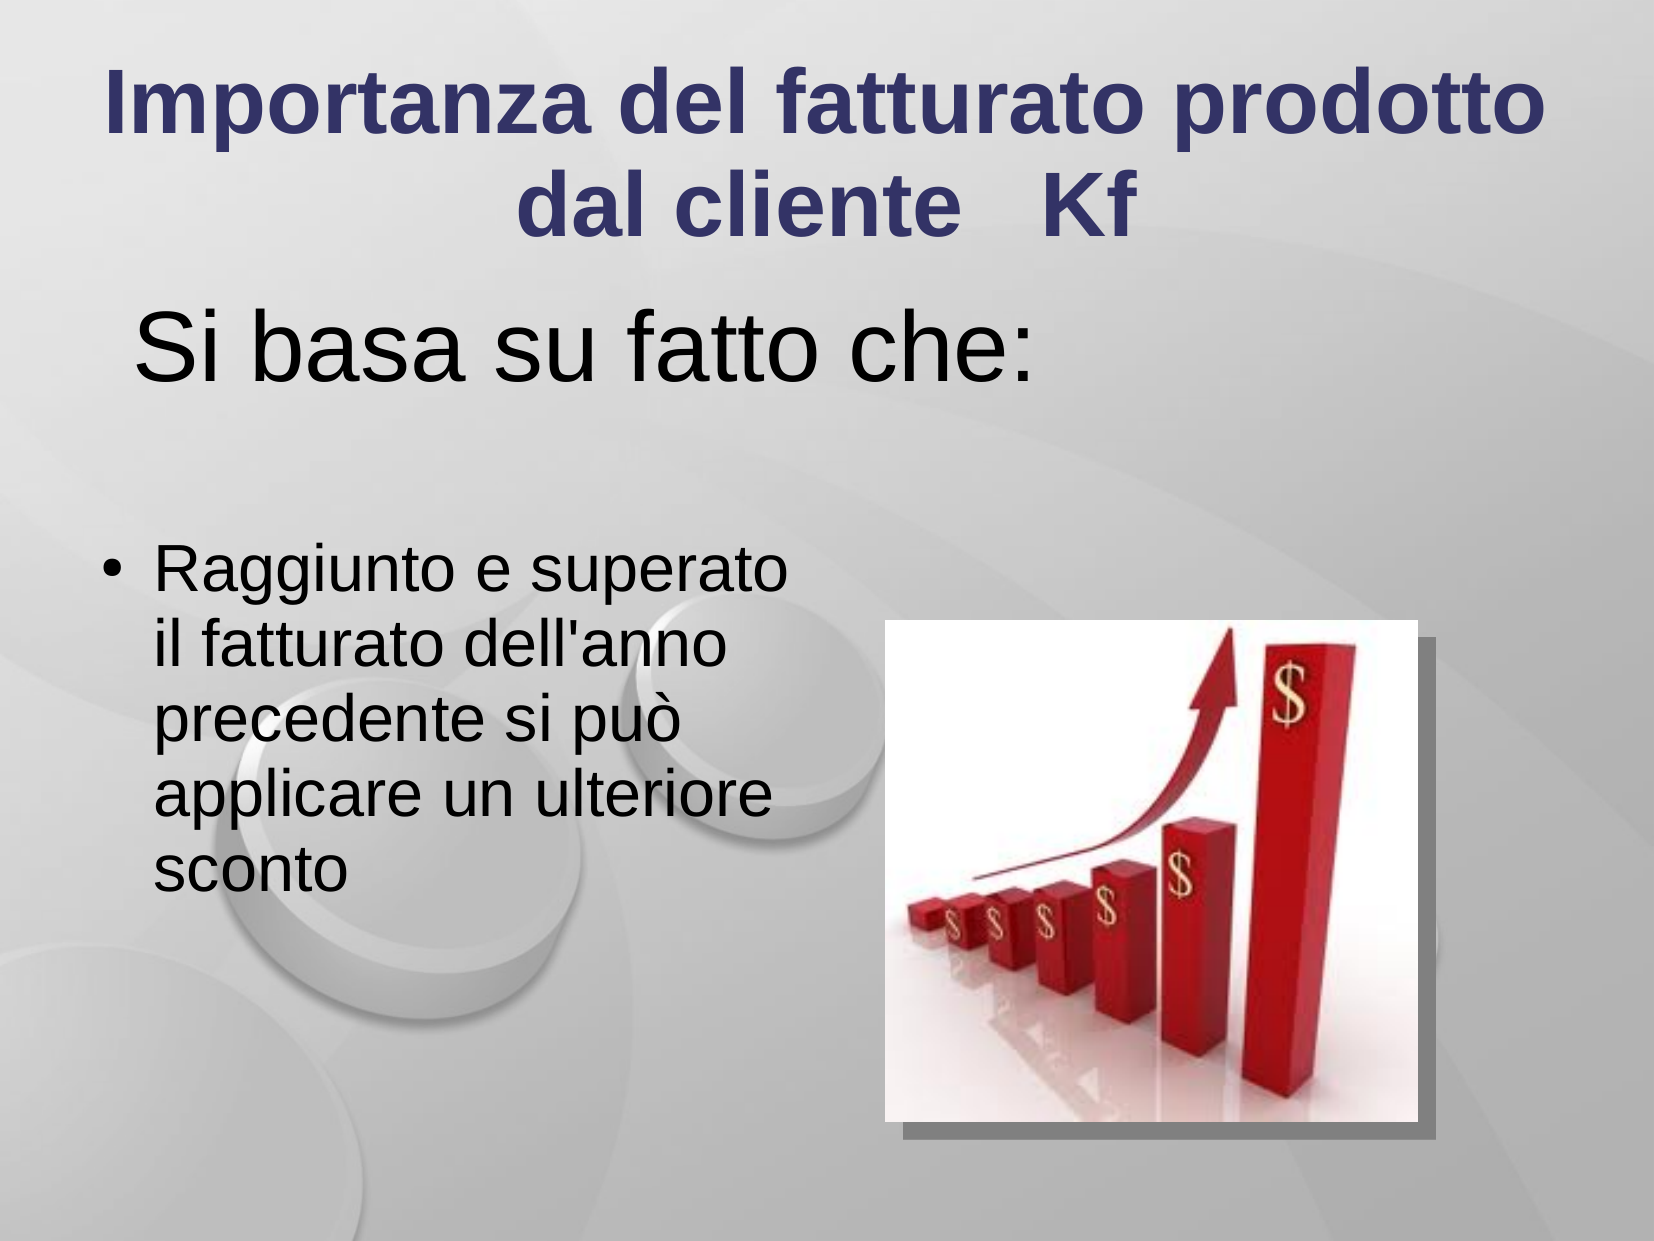

# Importanza del fatturato prodotto dal cliente Kf
Si basa su fatto che:
Raggiunto e superato il fatturato dell'anno precedente si può applicare un ulteriore sconto